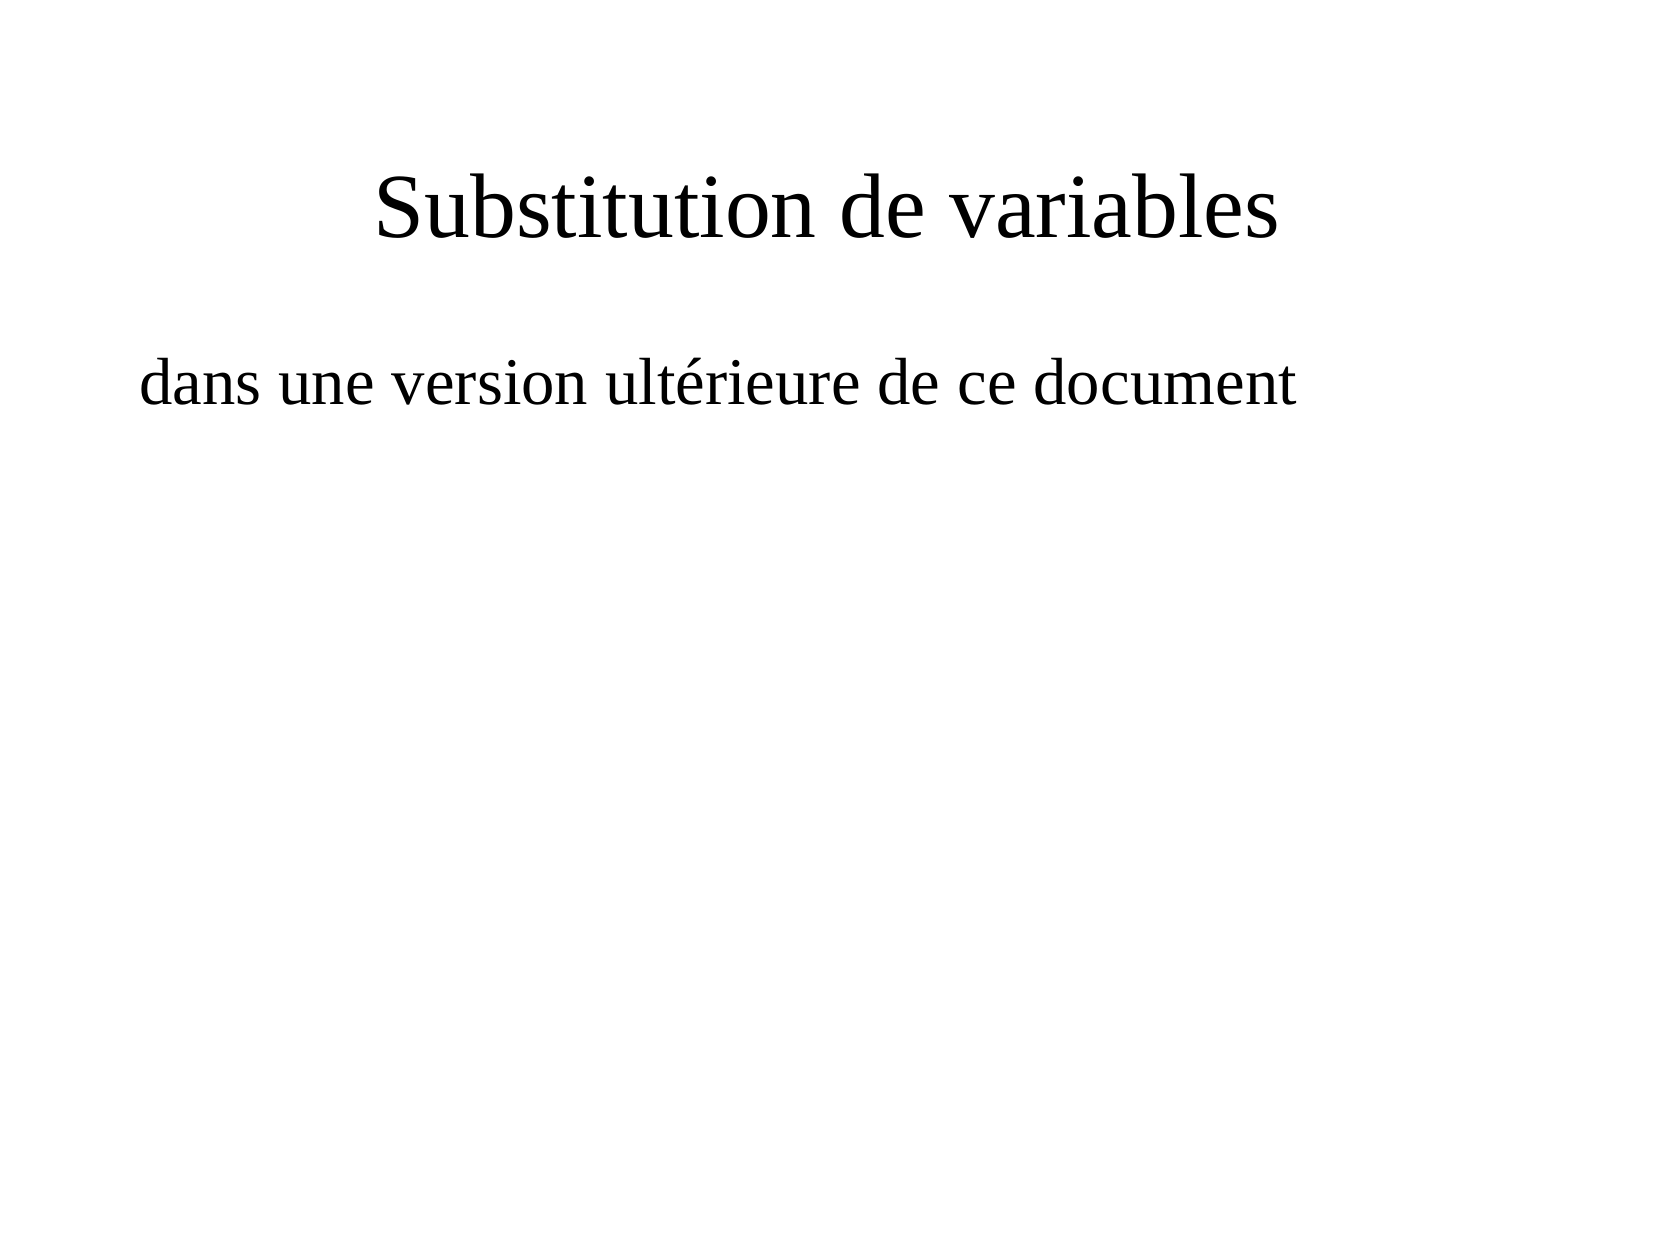

# Substitution de variables
dans une version ultérieure de ce document